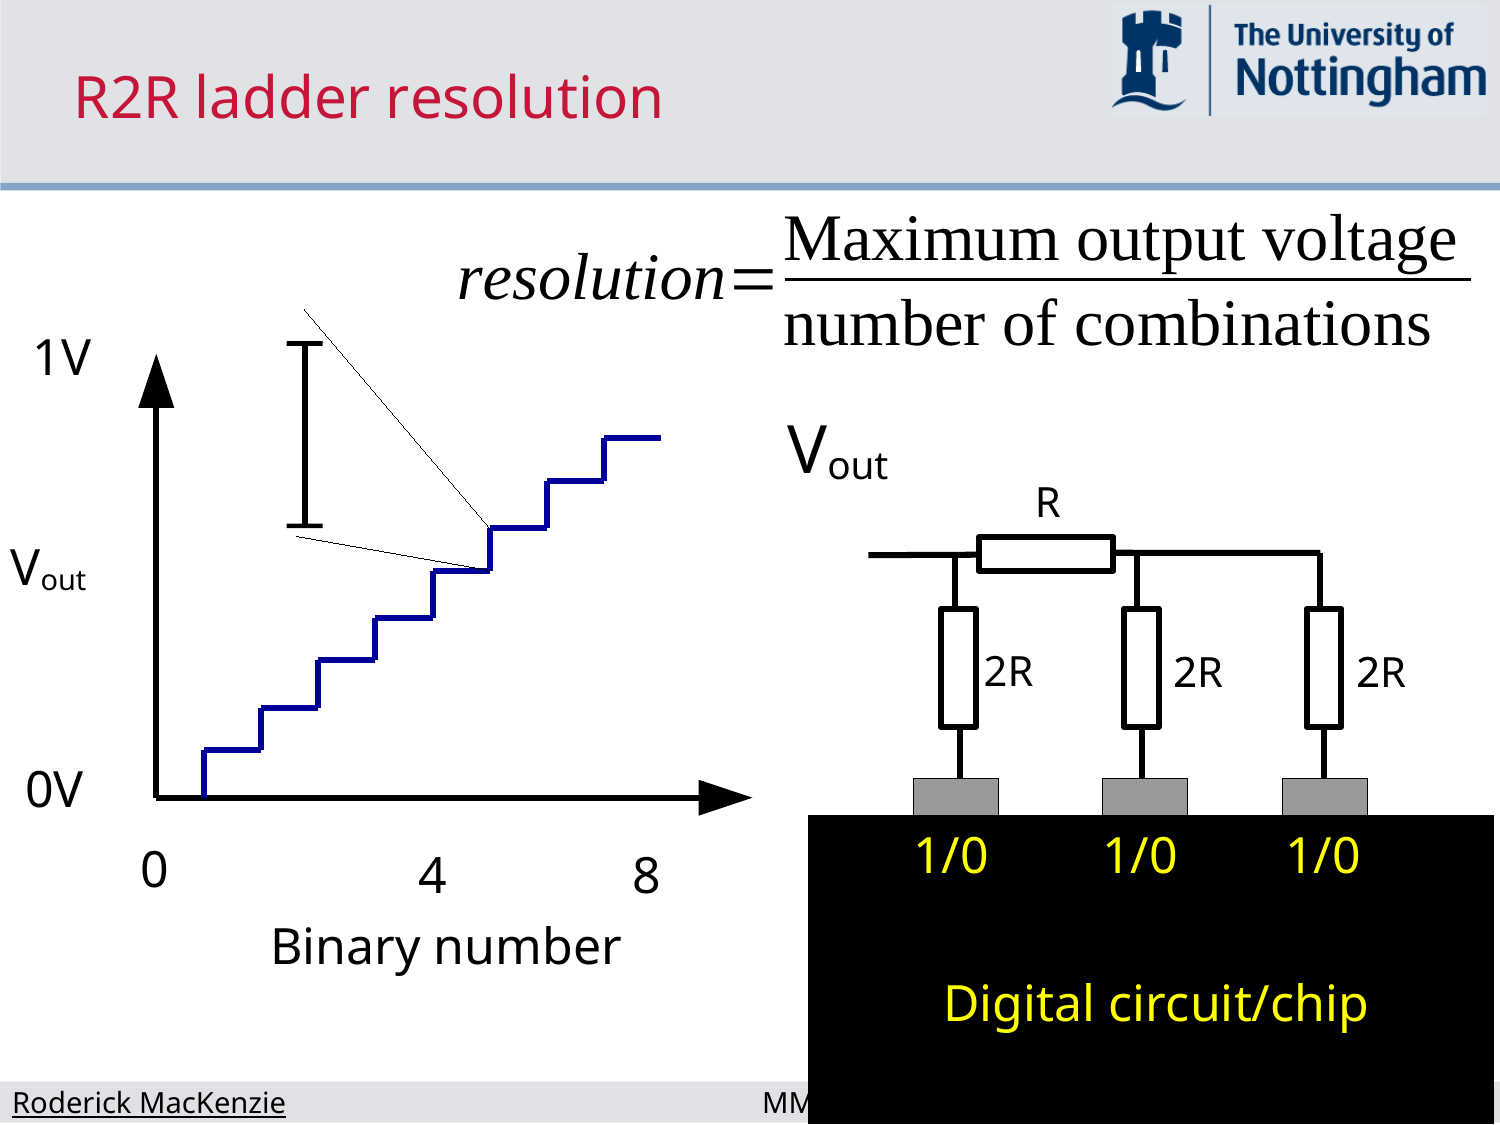

# R2R ladder resolution
1V
Vout
0V
0
8
4
Binary number
Vout
R
2R
2
2
2R
2R
1/0
1/0
1/0
0V
Digital circuit/chip